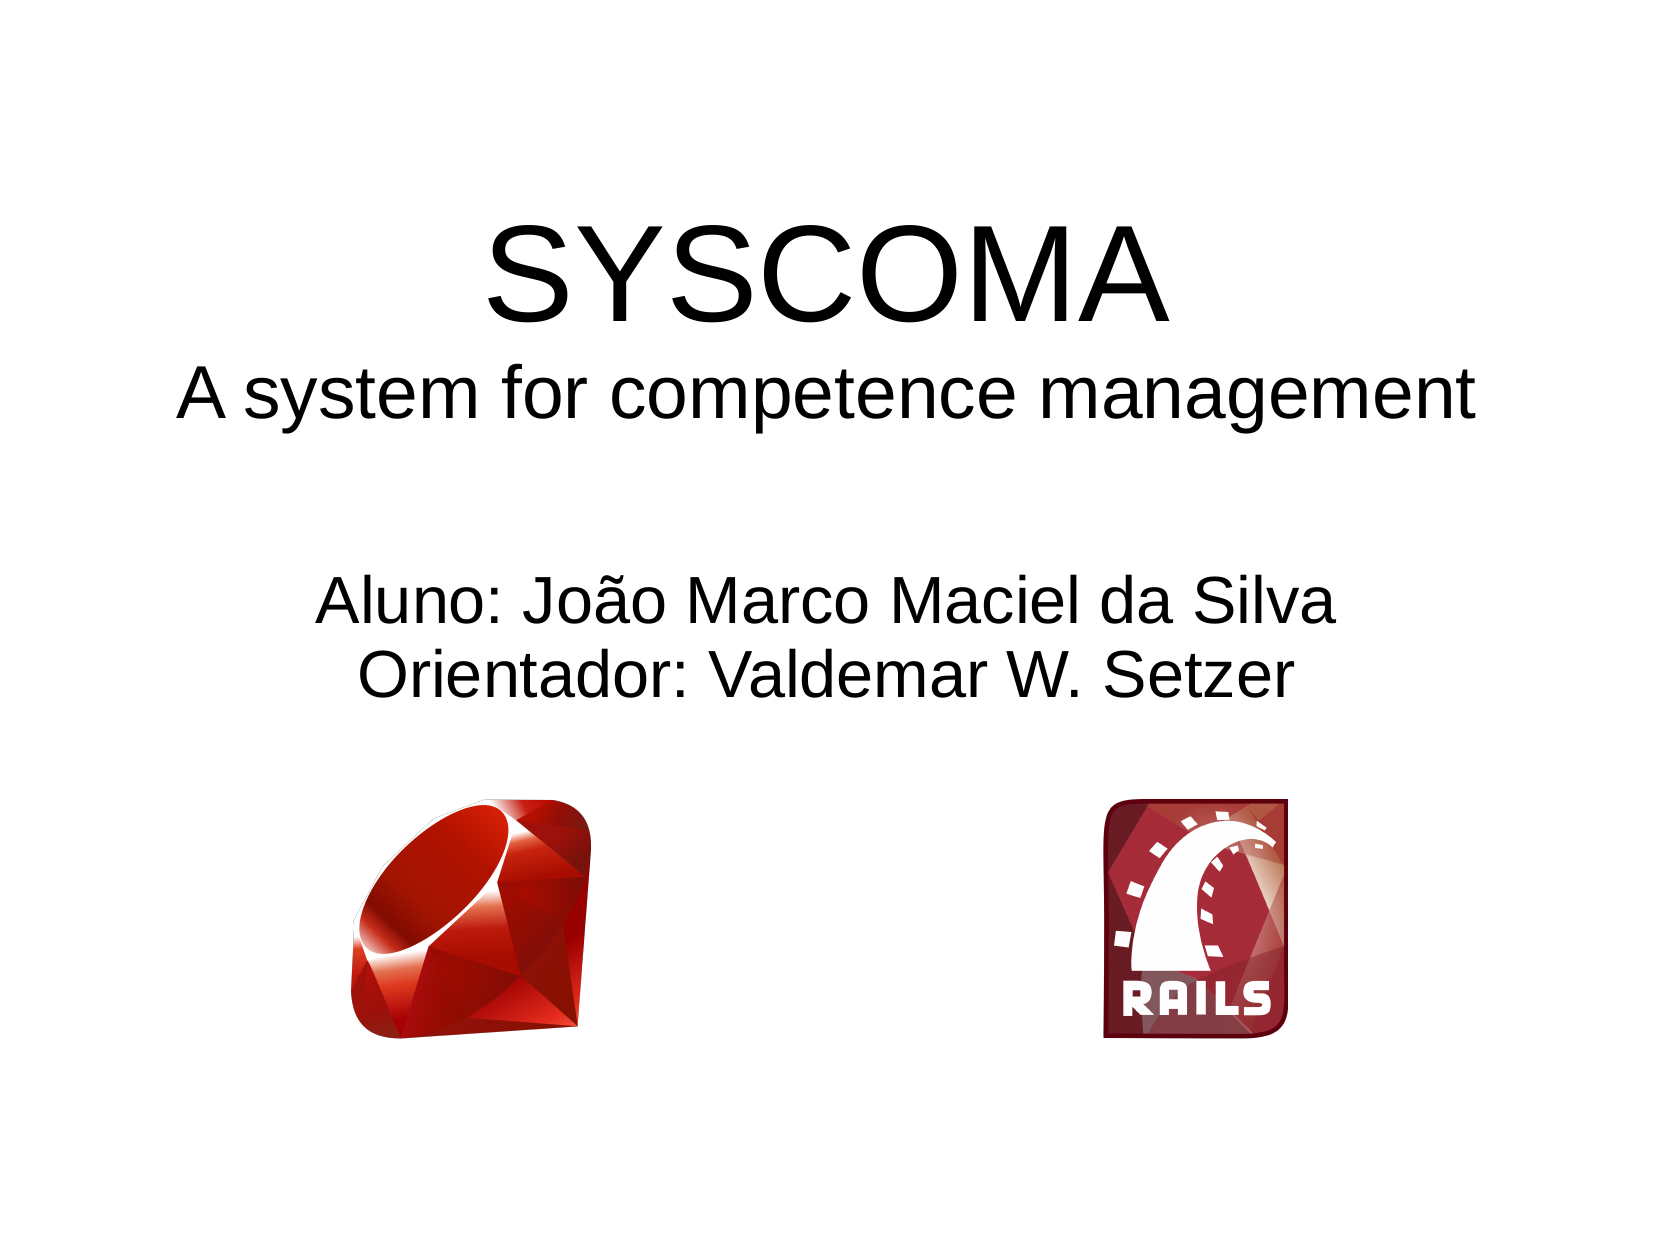

Aluno: João Marco Maciel da Silva
Orientador: Valdemar W. Setzer
# SYSCOMA A system for competence management